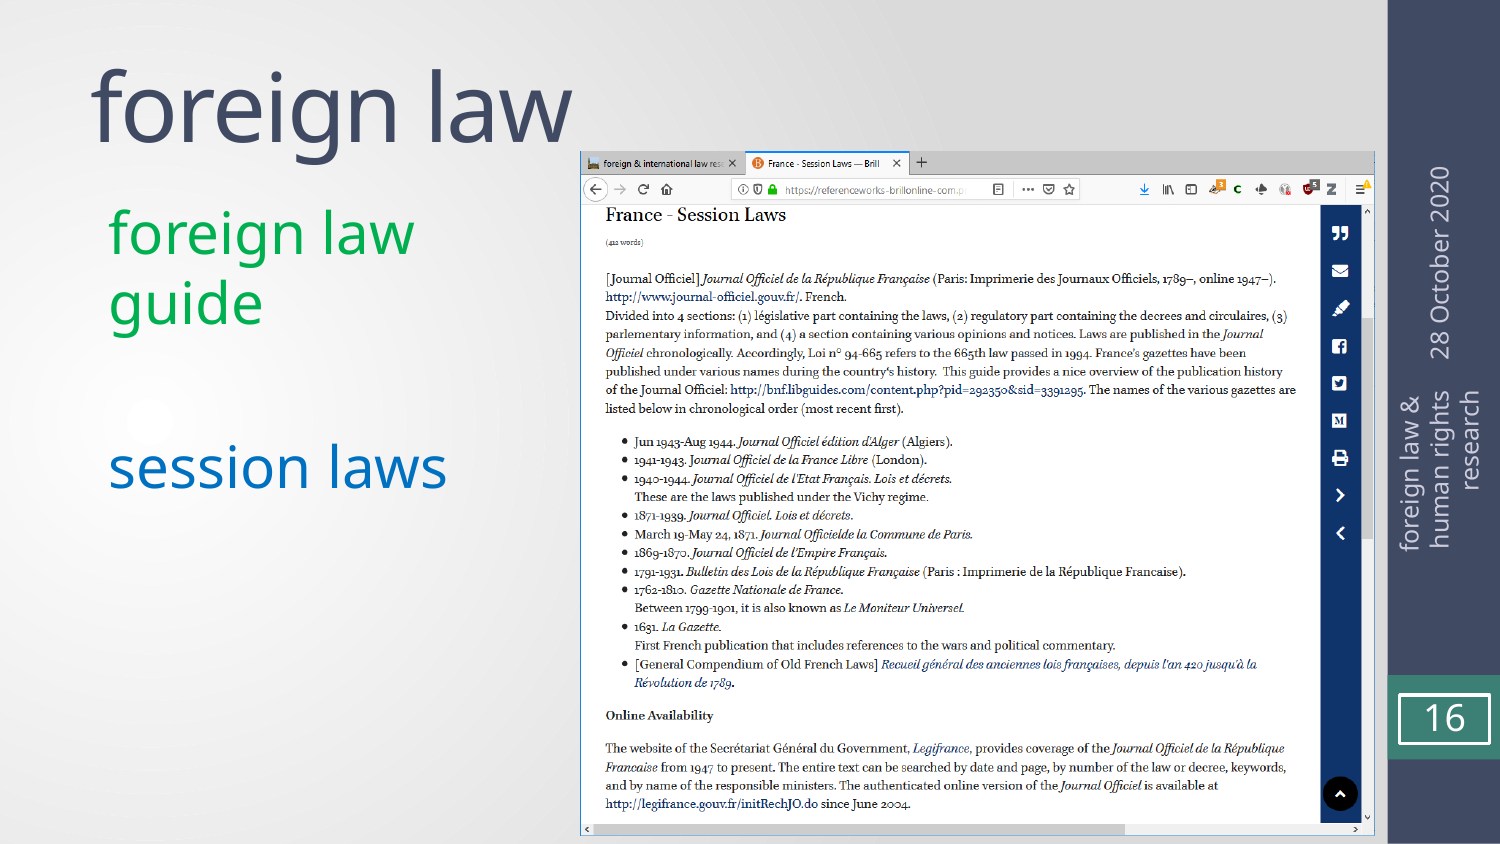

# foreign law
foreign law
guide
session laws
28 October 2020
foreign law &
human rights research